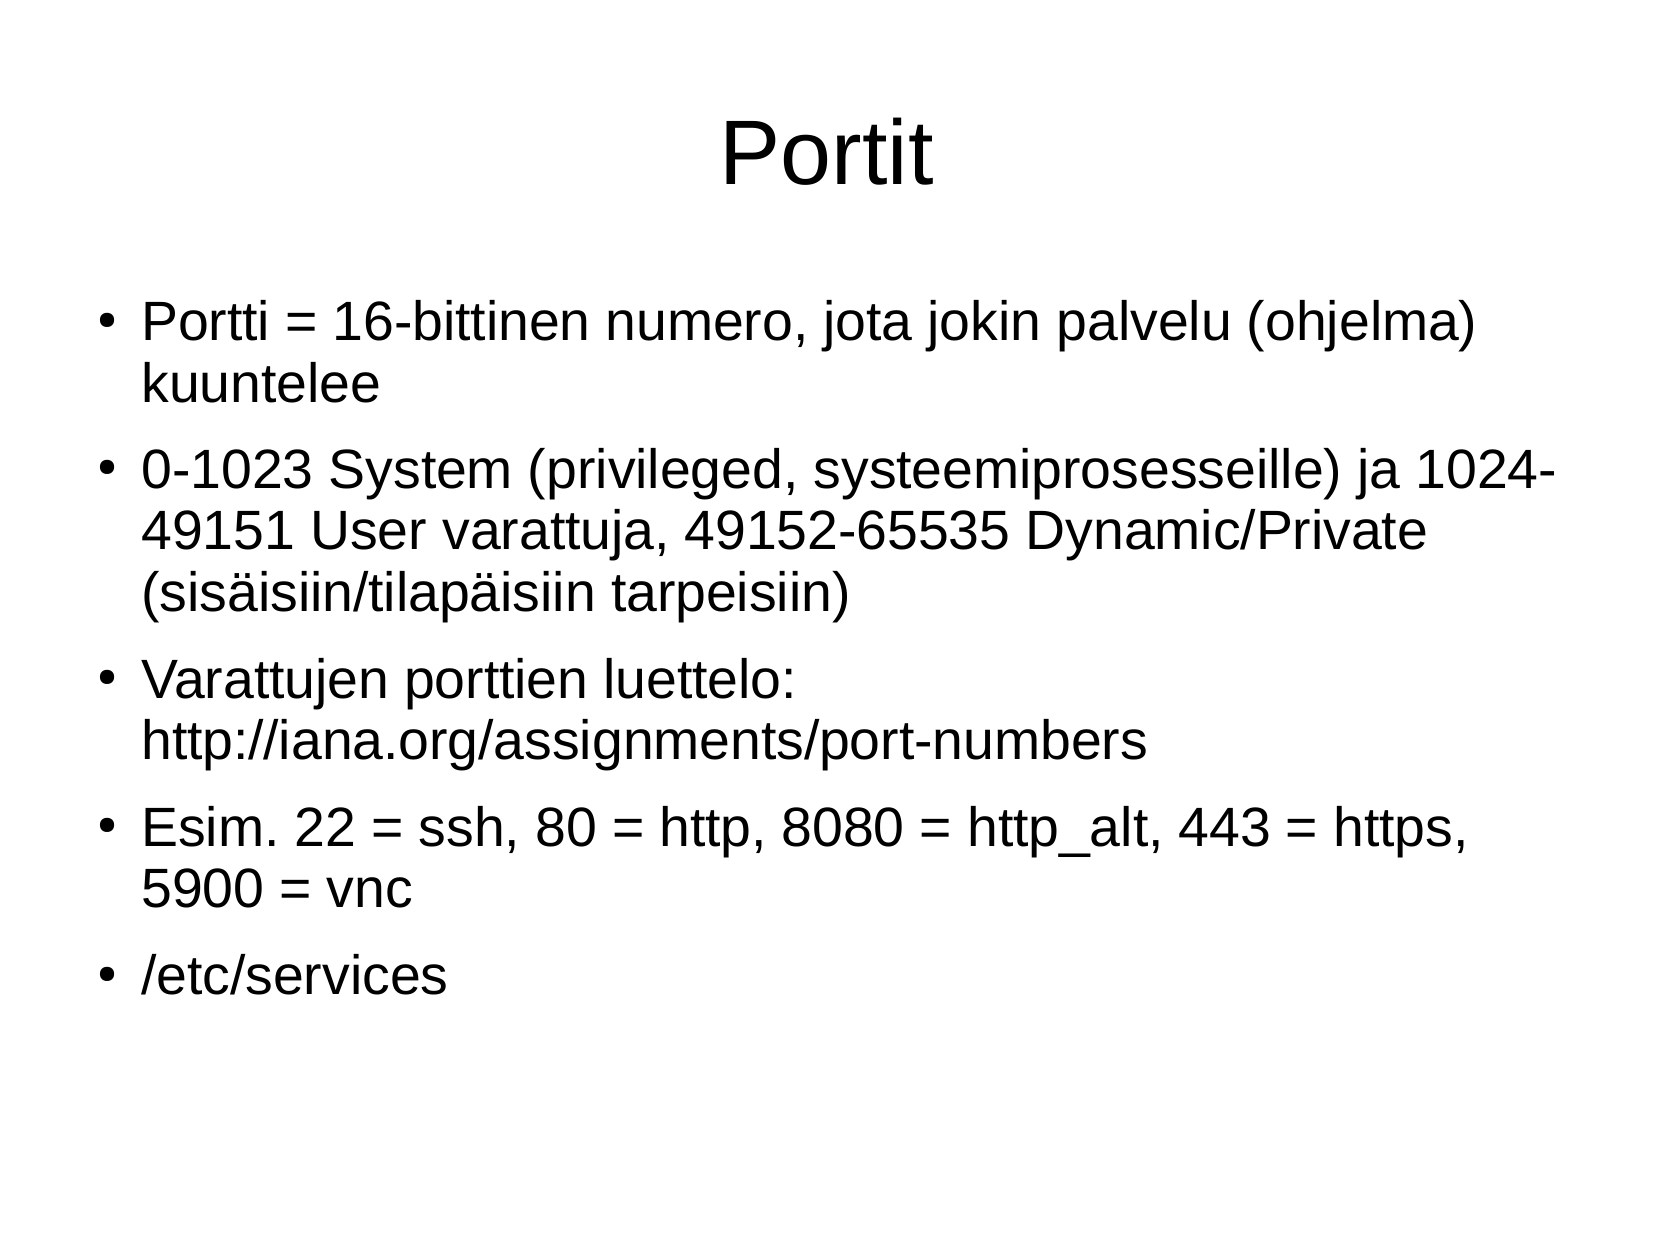

# Portit
Portti = 16-bittinen numero, jota jokin palvelu (ohjelma) kuuntelee
0-1023 System (privileged, systeemiprosesseille) ja 1024-49151 User varattuja, 49152-65535 Dynamic/Private (sisäisiin/tilapäisiin tarpeisiin)
Varattujen porttien luettelo: http://iana.org/assignments/port-numbers
Esim. 22 = ssh, 80 = http, 8080 = http_alt, 443 = https, 5900 = vnc
/etc/services